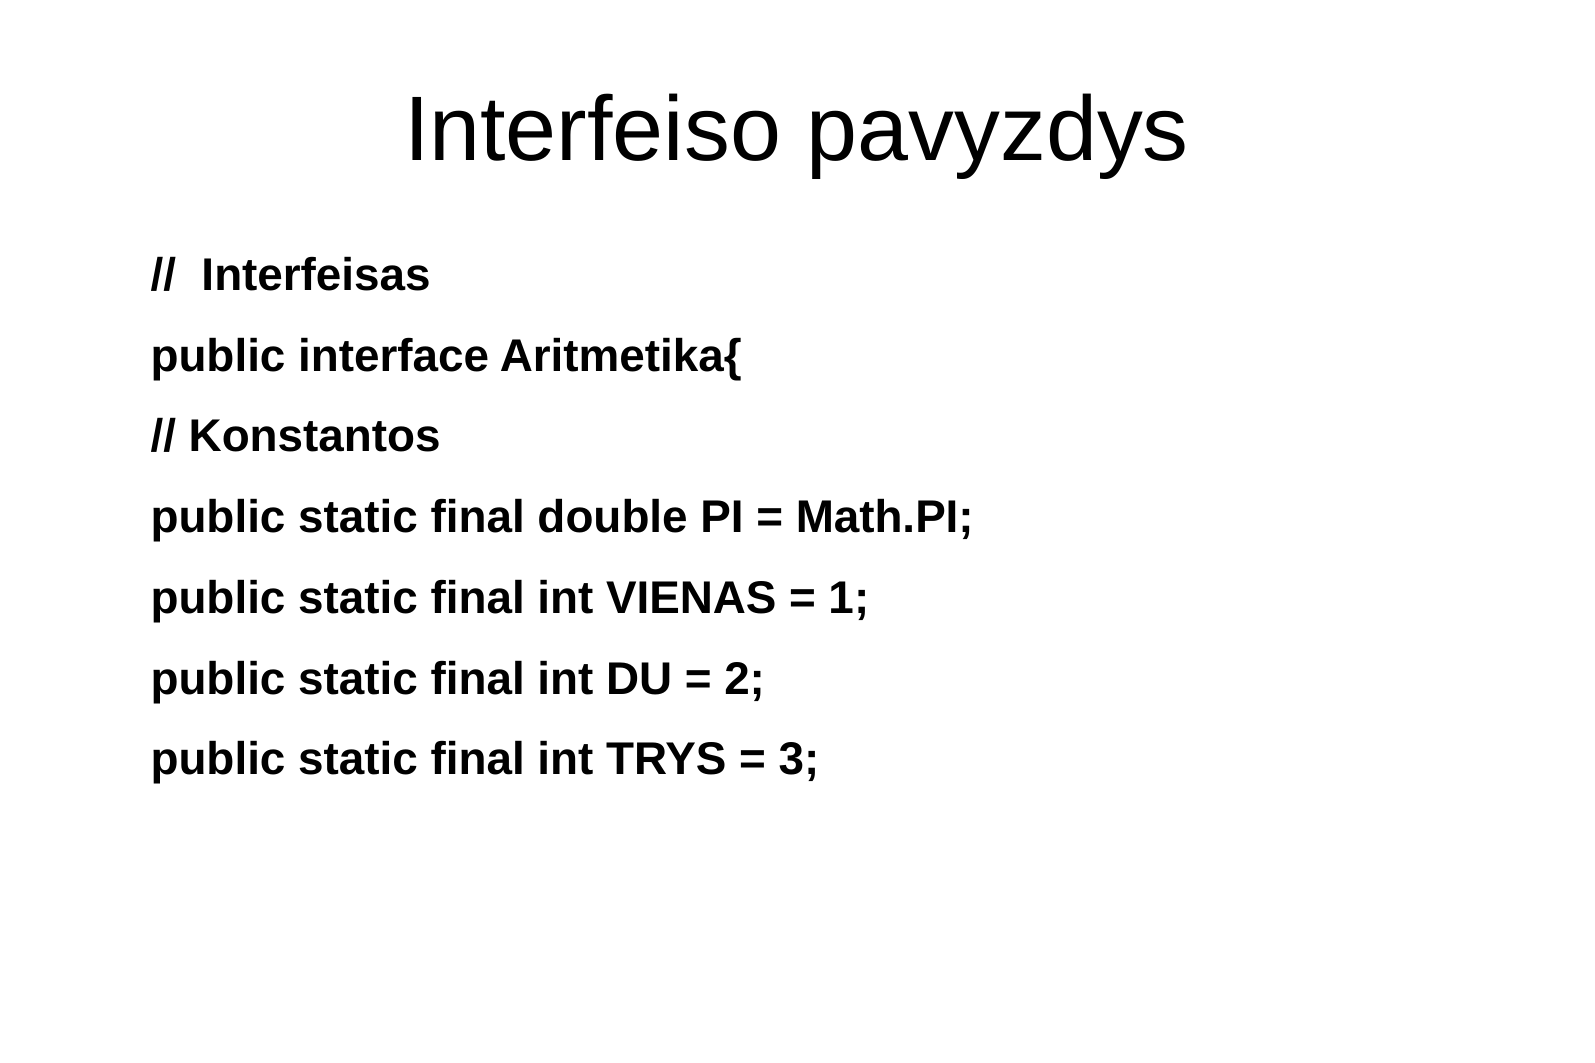

# Interfeiso pavyzdys
// Interfeisas
public interface Aritmetika{
// Konstantos
public static final double PI = Math.PI;
public static final int VIENAS = 1;
public static final int DU = 2;
public static final int TRYS = 3;